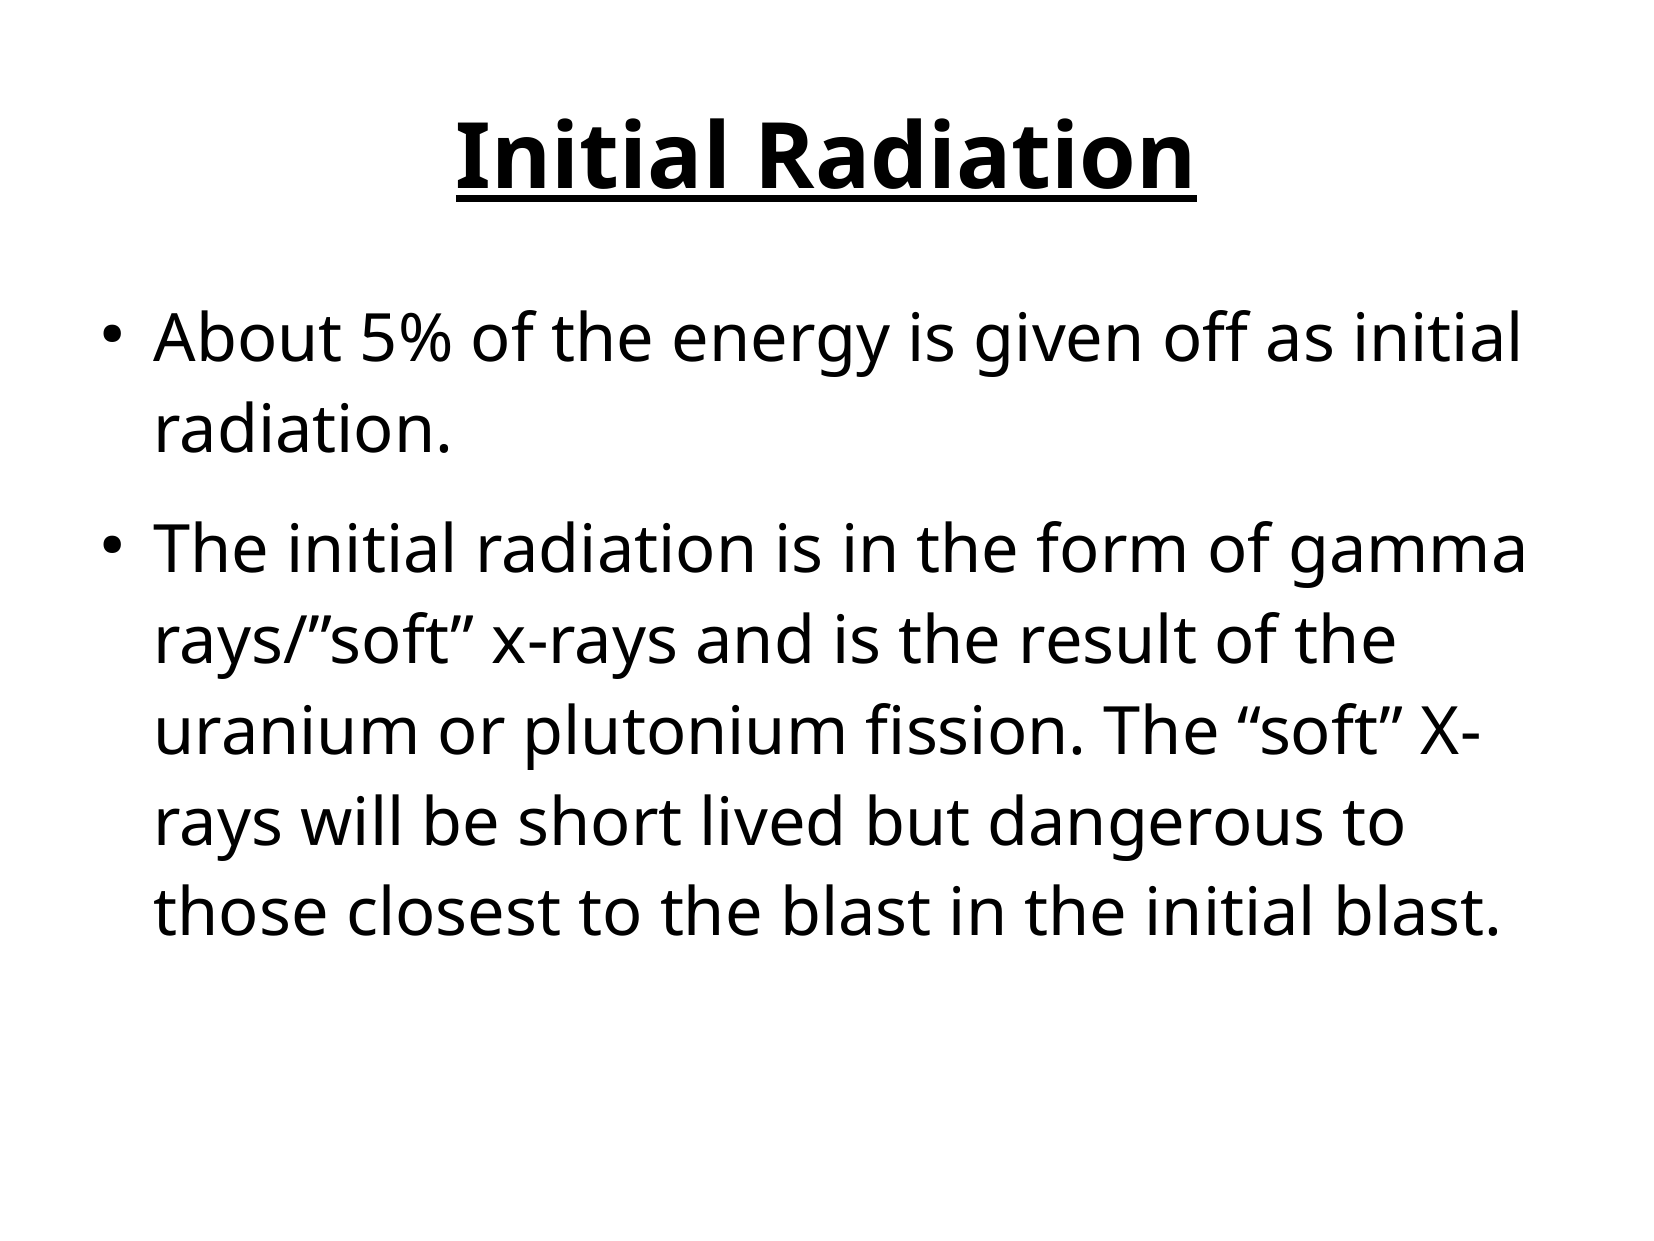

# Initial Radiation
About 5% of the energy is given off as initial radiation.
The initial radiation is in the form of gamma rays/”soft” x-rays and is the result of the uranium or plutonium fission. The “soft” X-rays will be short lived but dangerous to those closest to the blast in the initial blast.